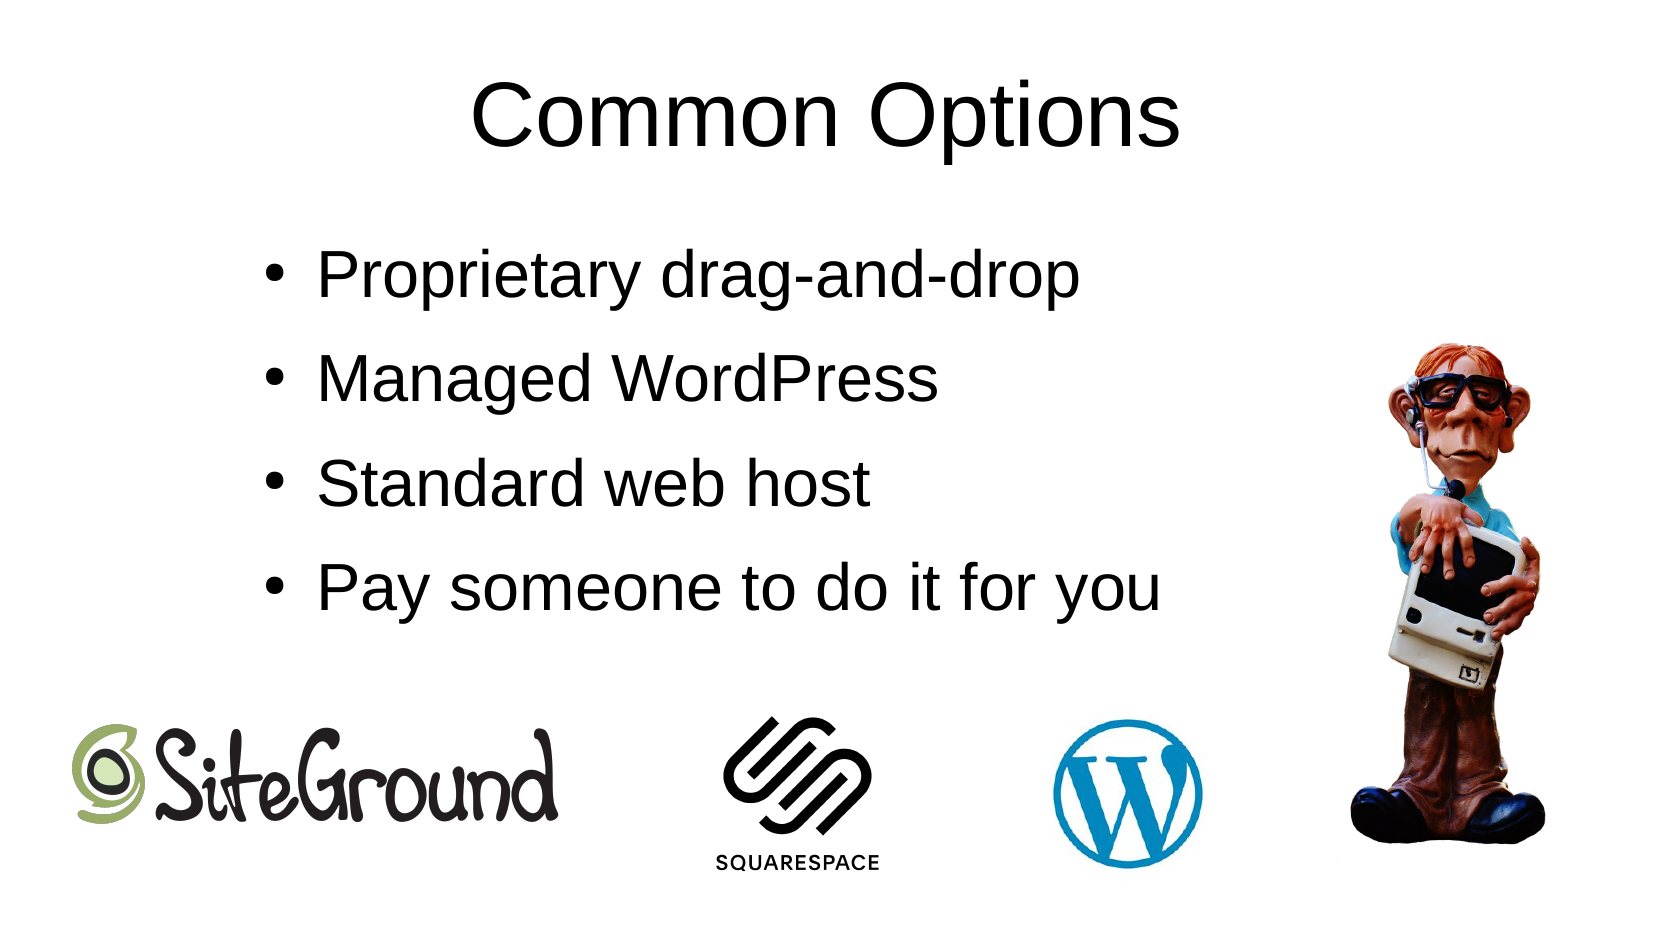

# Common Options
Proprietary drag-and-drop
Managed WordPress
Standard web host
Pay someone to do it for you